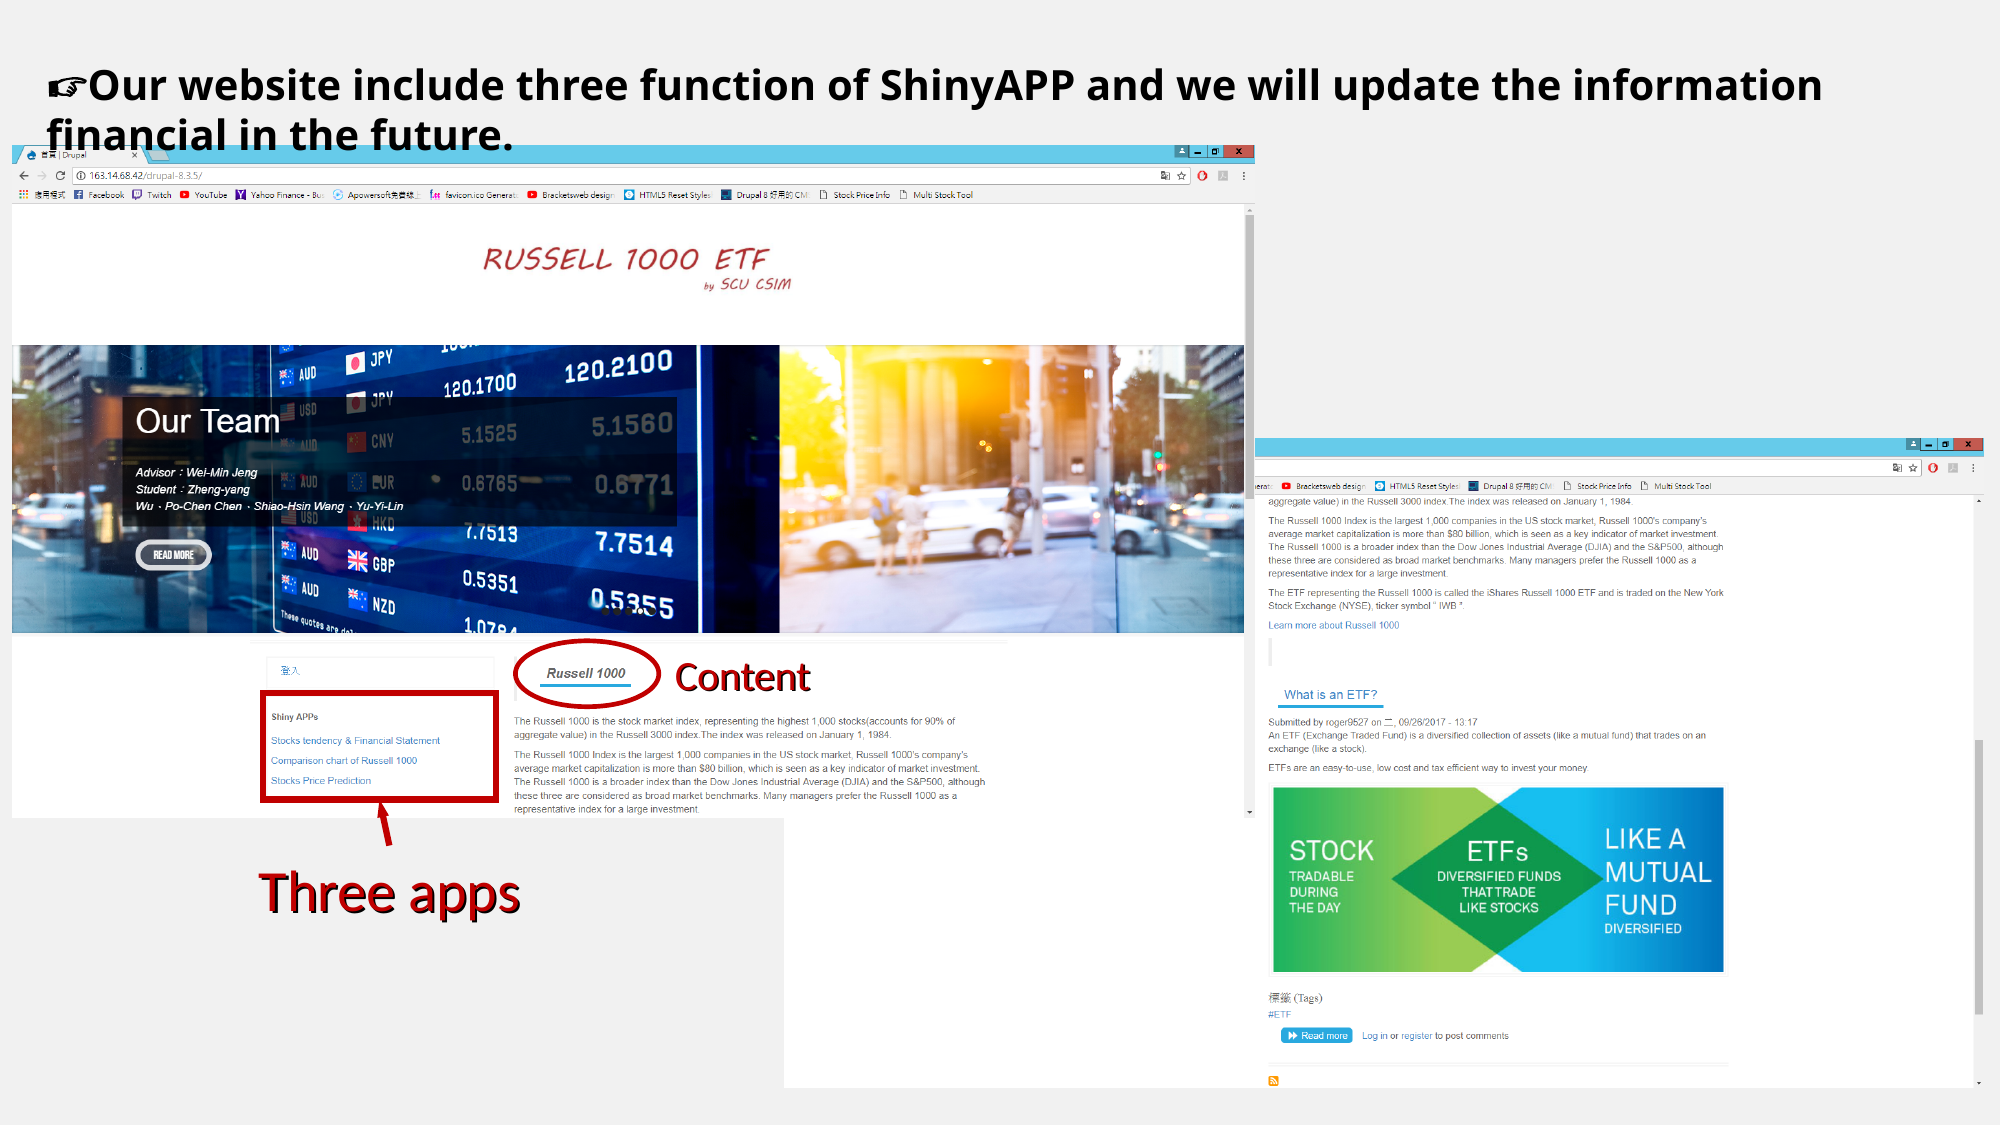

Our website include three function of ShinyAPP and we will update the information financial in the future.
Content
Three apps